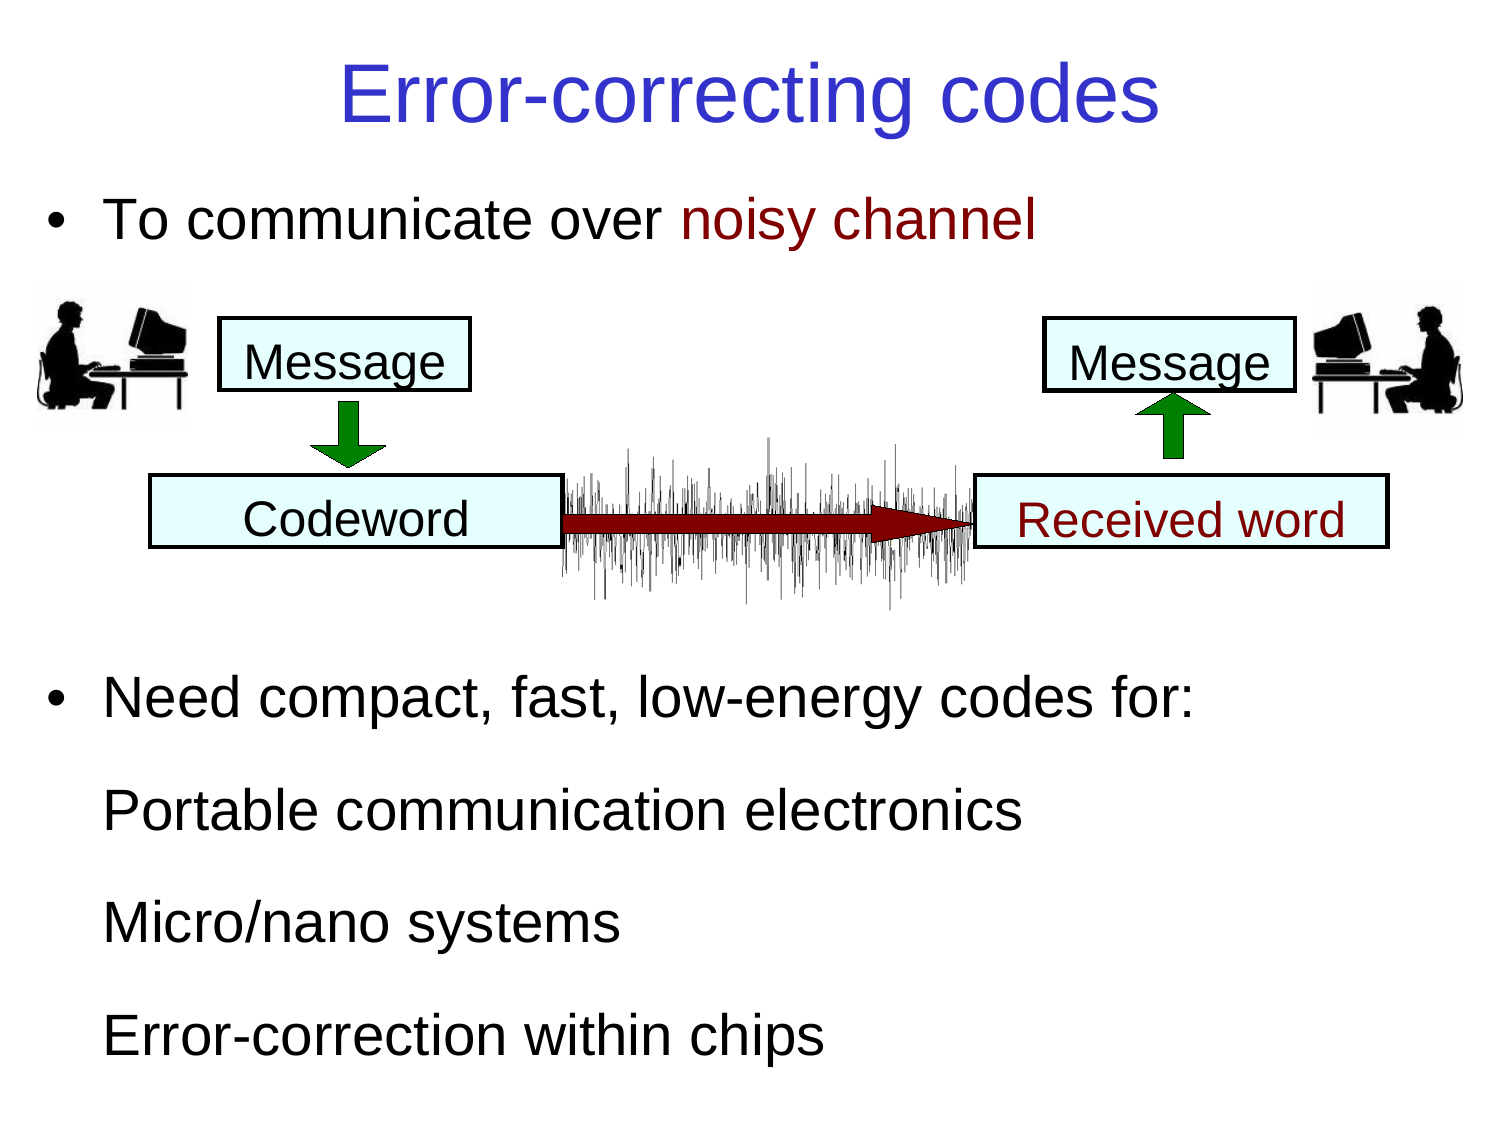

Error-correcting codes
# To communicate over noisy channel
Need compact, fast, low-energy codes for:
Portable communication electronics
Micro/nano systems
Error-correction within chips
Message
Message
Codeword
Received word